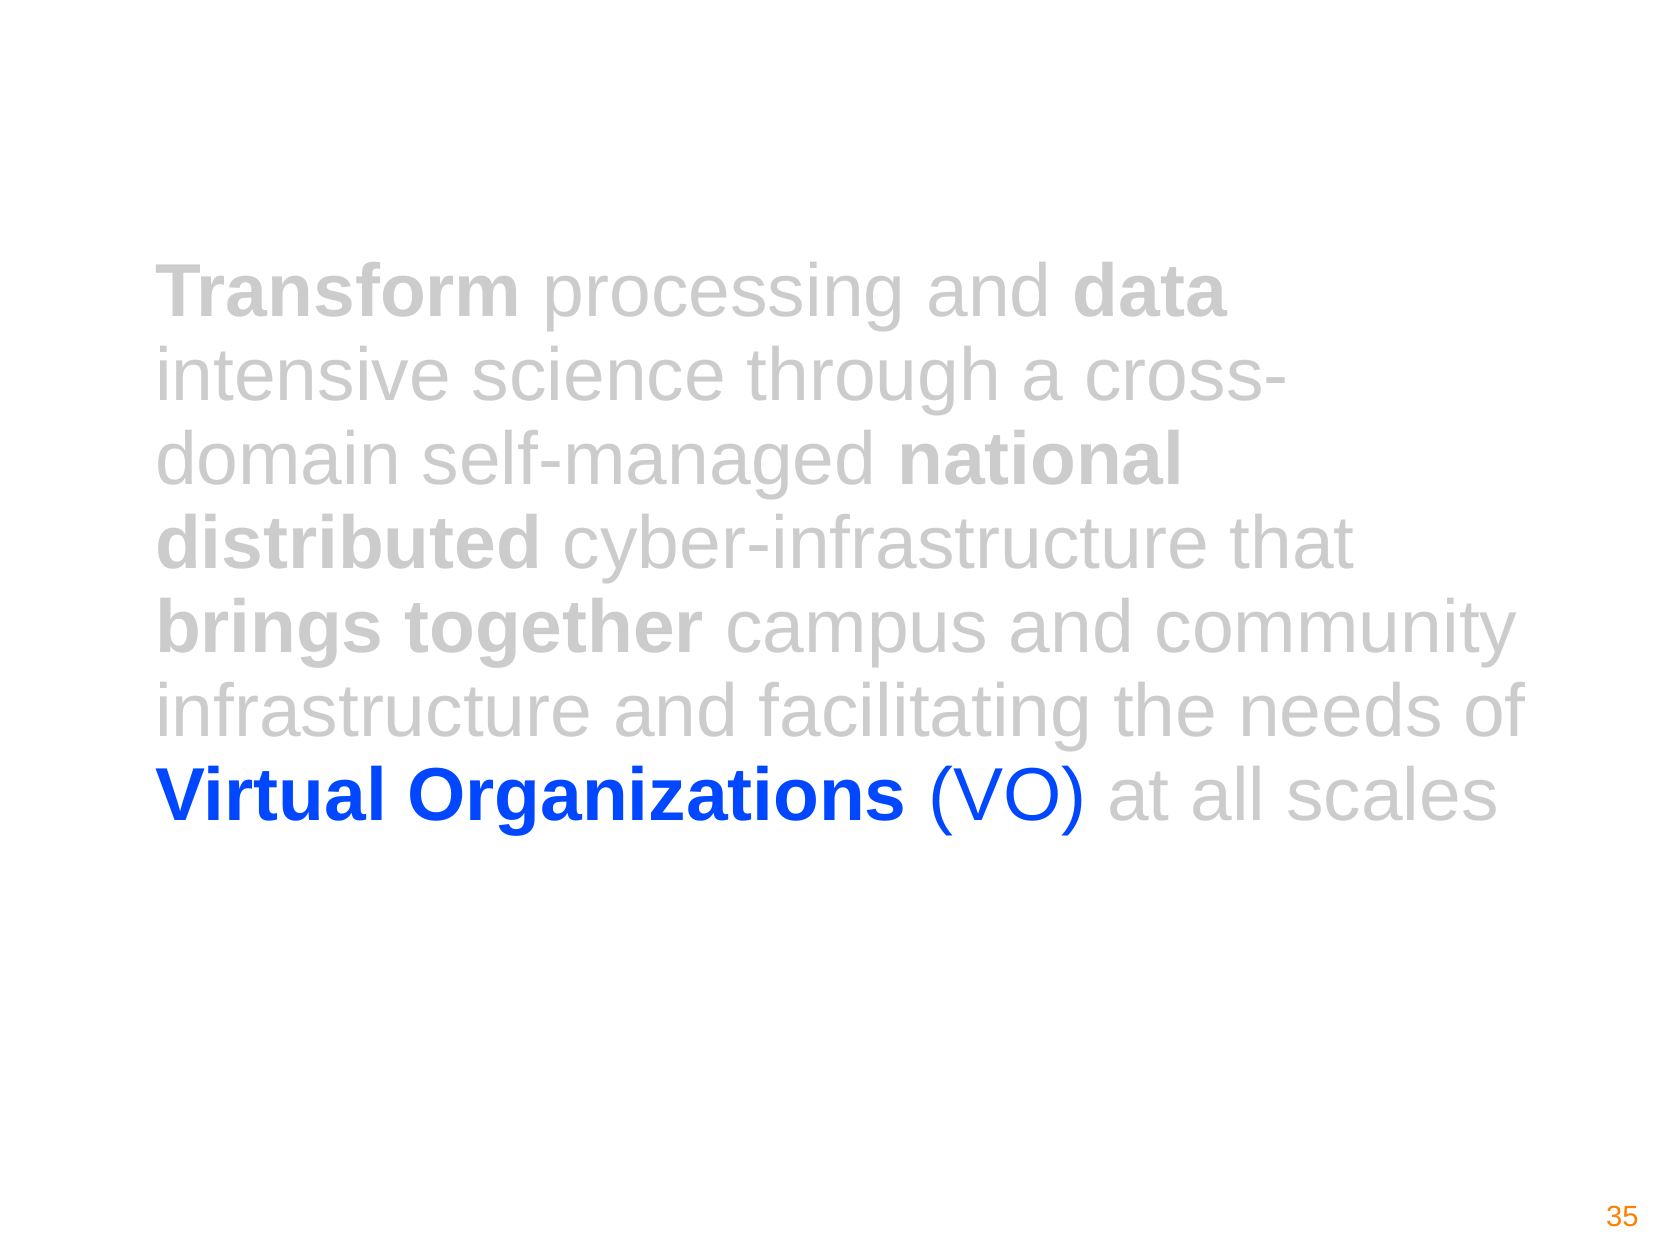

#
Transform processing and data intensive science through a cross-domain self-managed national distributed cyber-infrastructure that brings together campus and community infrastructure and facilitating the needs of Virtual Organizations (VO) at all scales